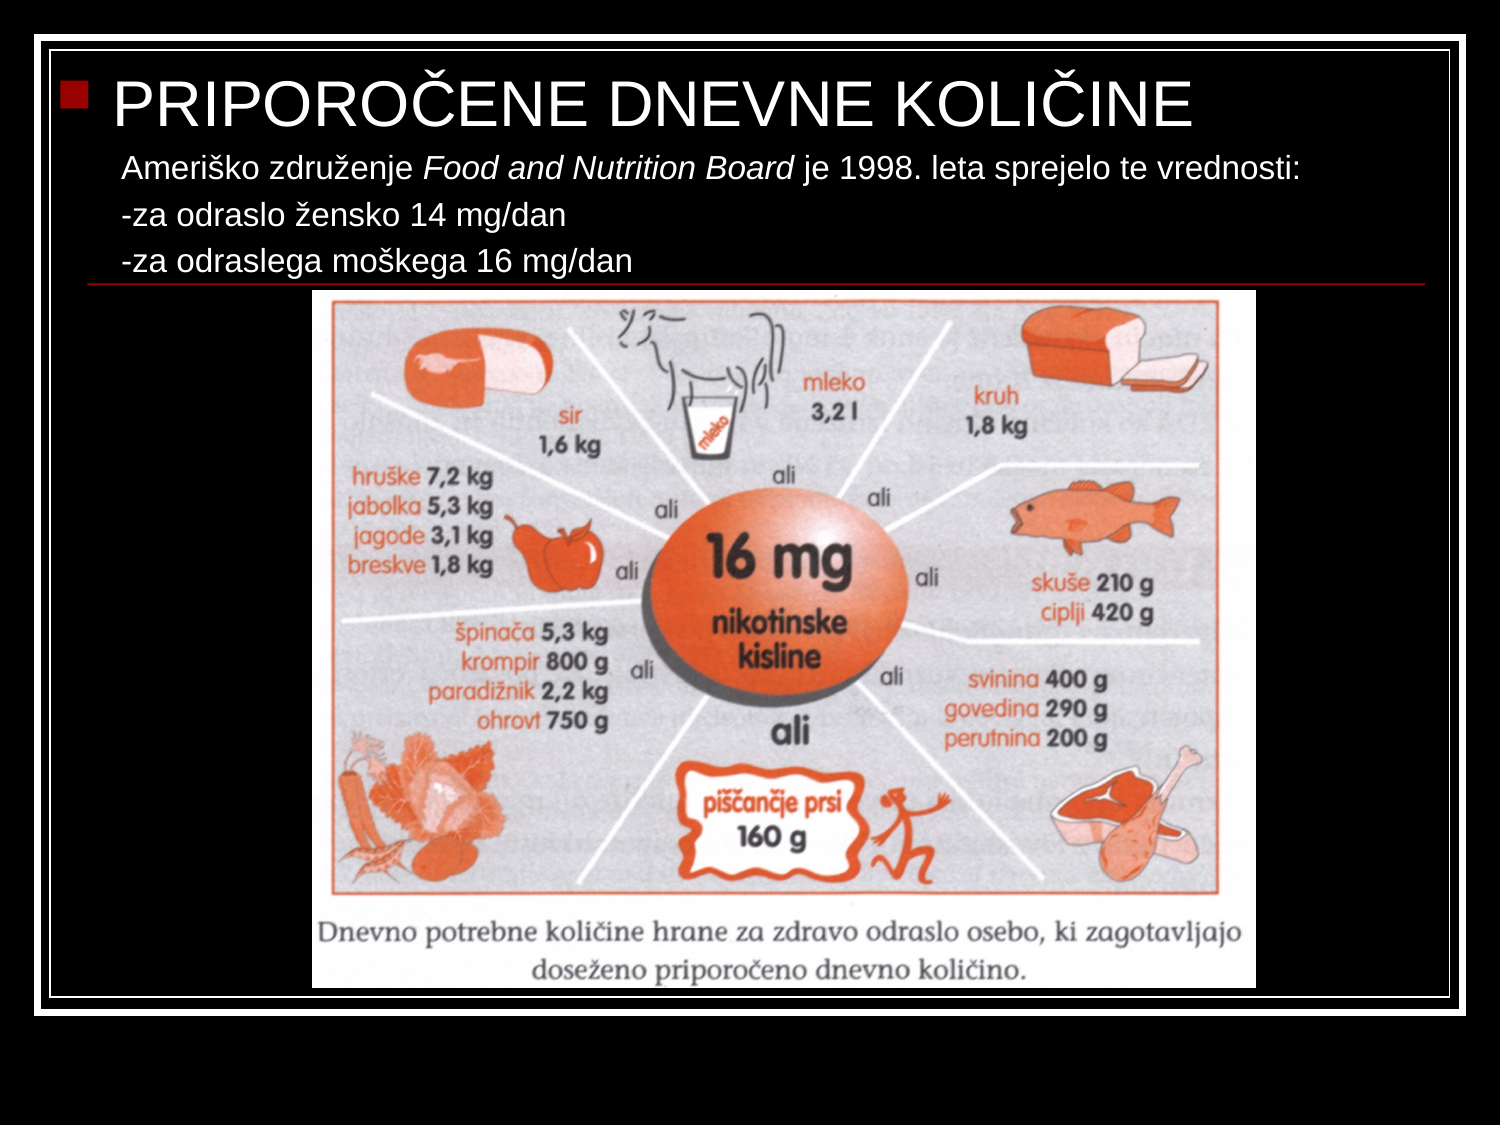

# PRIPOROČENE DNEVNE KOLIČINE
 Ameriško združenje Food and Nutrition Board je 1998. leta sprejelo te vrednosti:
 -za odraslo žensko 14 mg/dan
 -za odraslega moškega 16 mg/dan